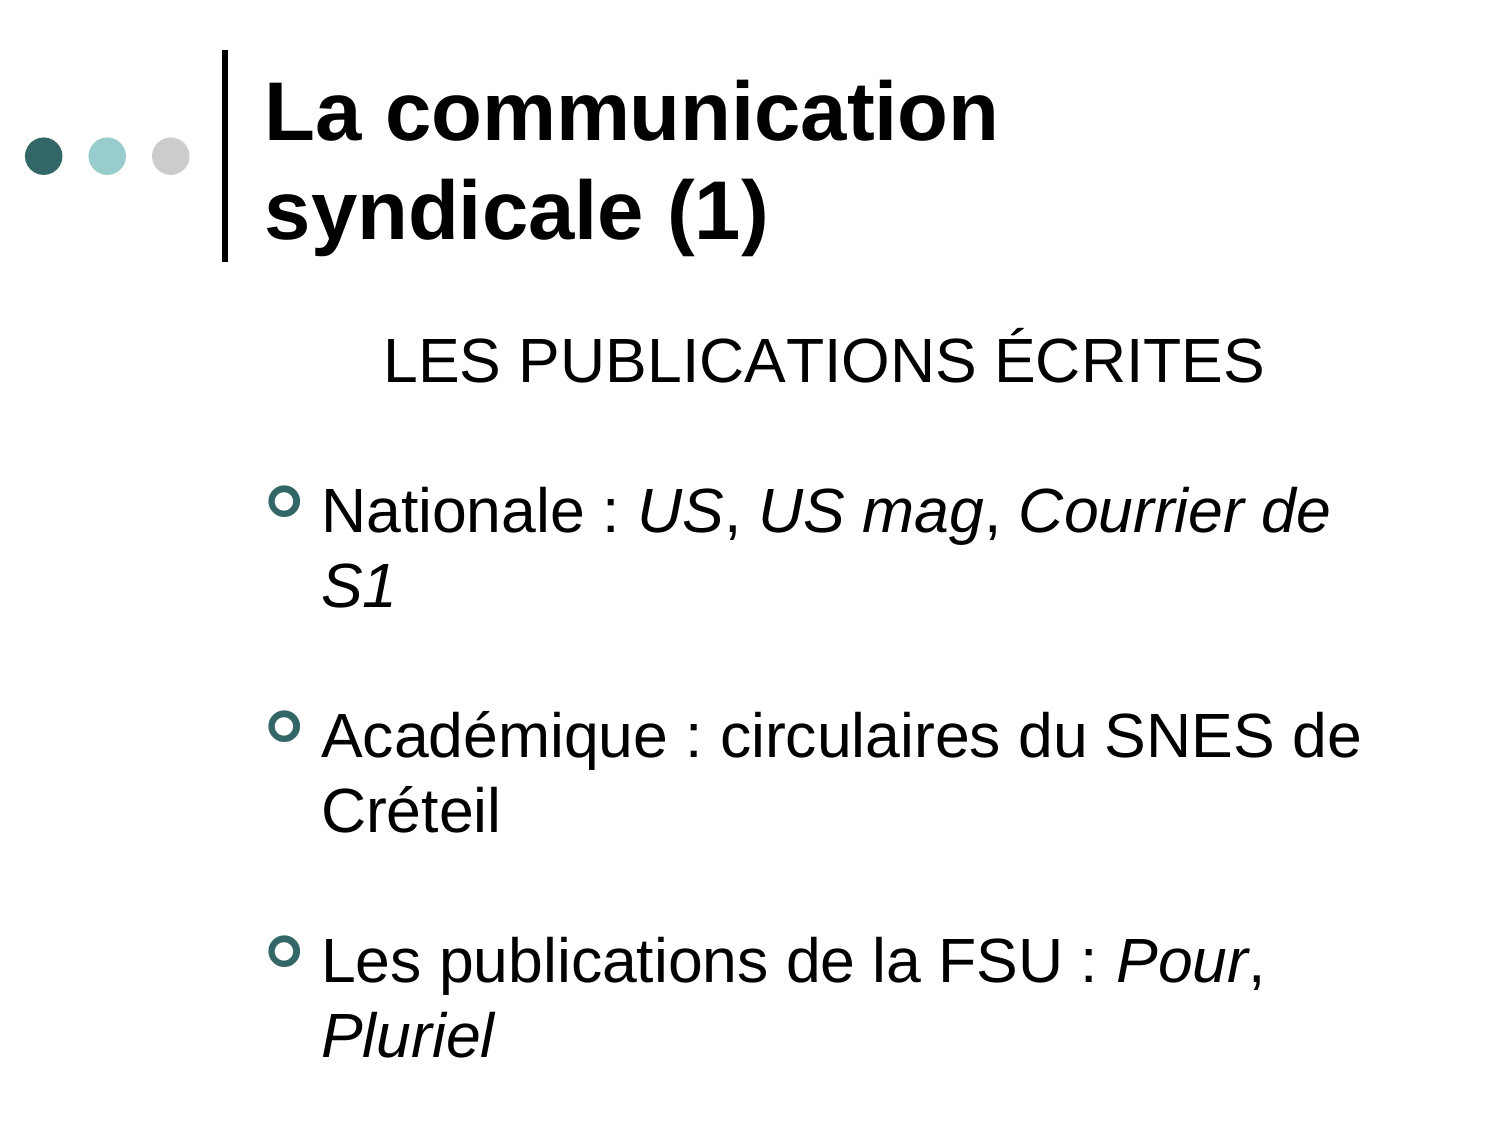

# La communication syndicale (1)
LES PUBLICATIONS ÉCRITES
Nationale : US, US mag, Courrier de S1
Académique : circulaires du SNES de Créteil
Les publications de la FSU : Pour, Pluriel